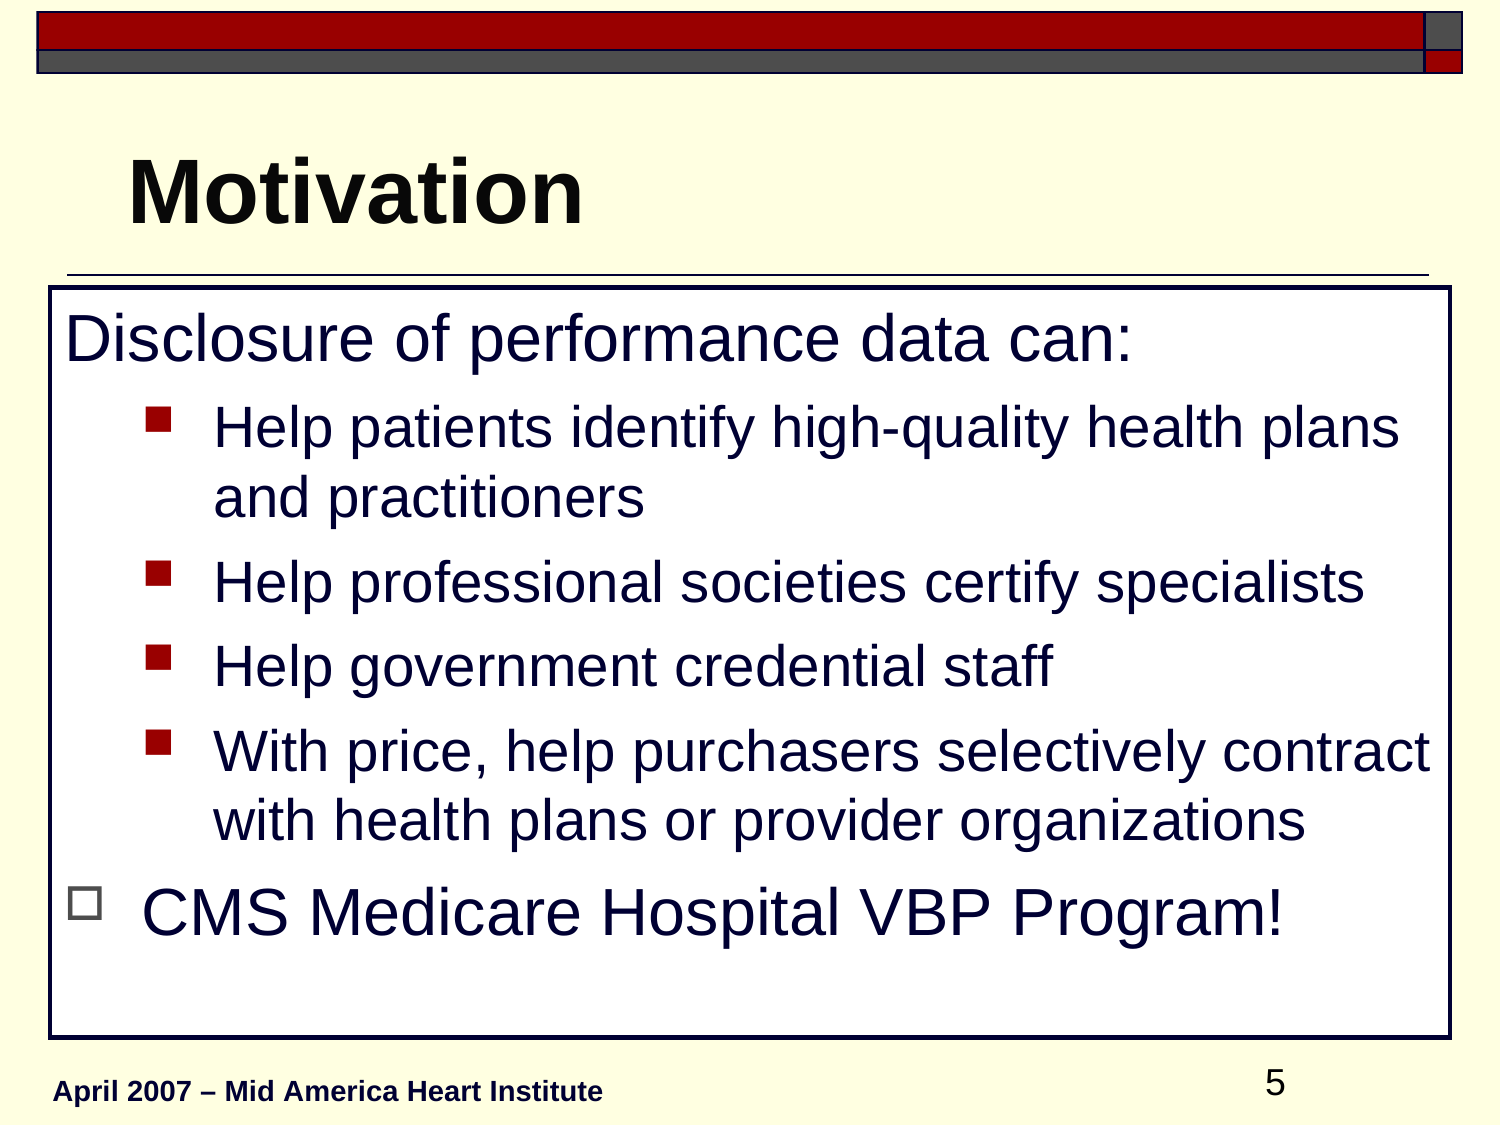

# Motivation
Disclosure of performance data can:
Help patients identify high-quality health plans and practitioners
Help professional societies certify specialists
Help government credential staff
With price, help purchasers selectively contract with health plans or provider organizations
CMS Medicare Hospital VBP Program!
5